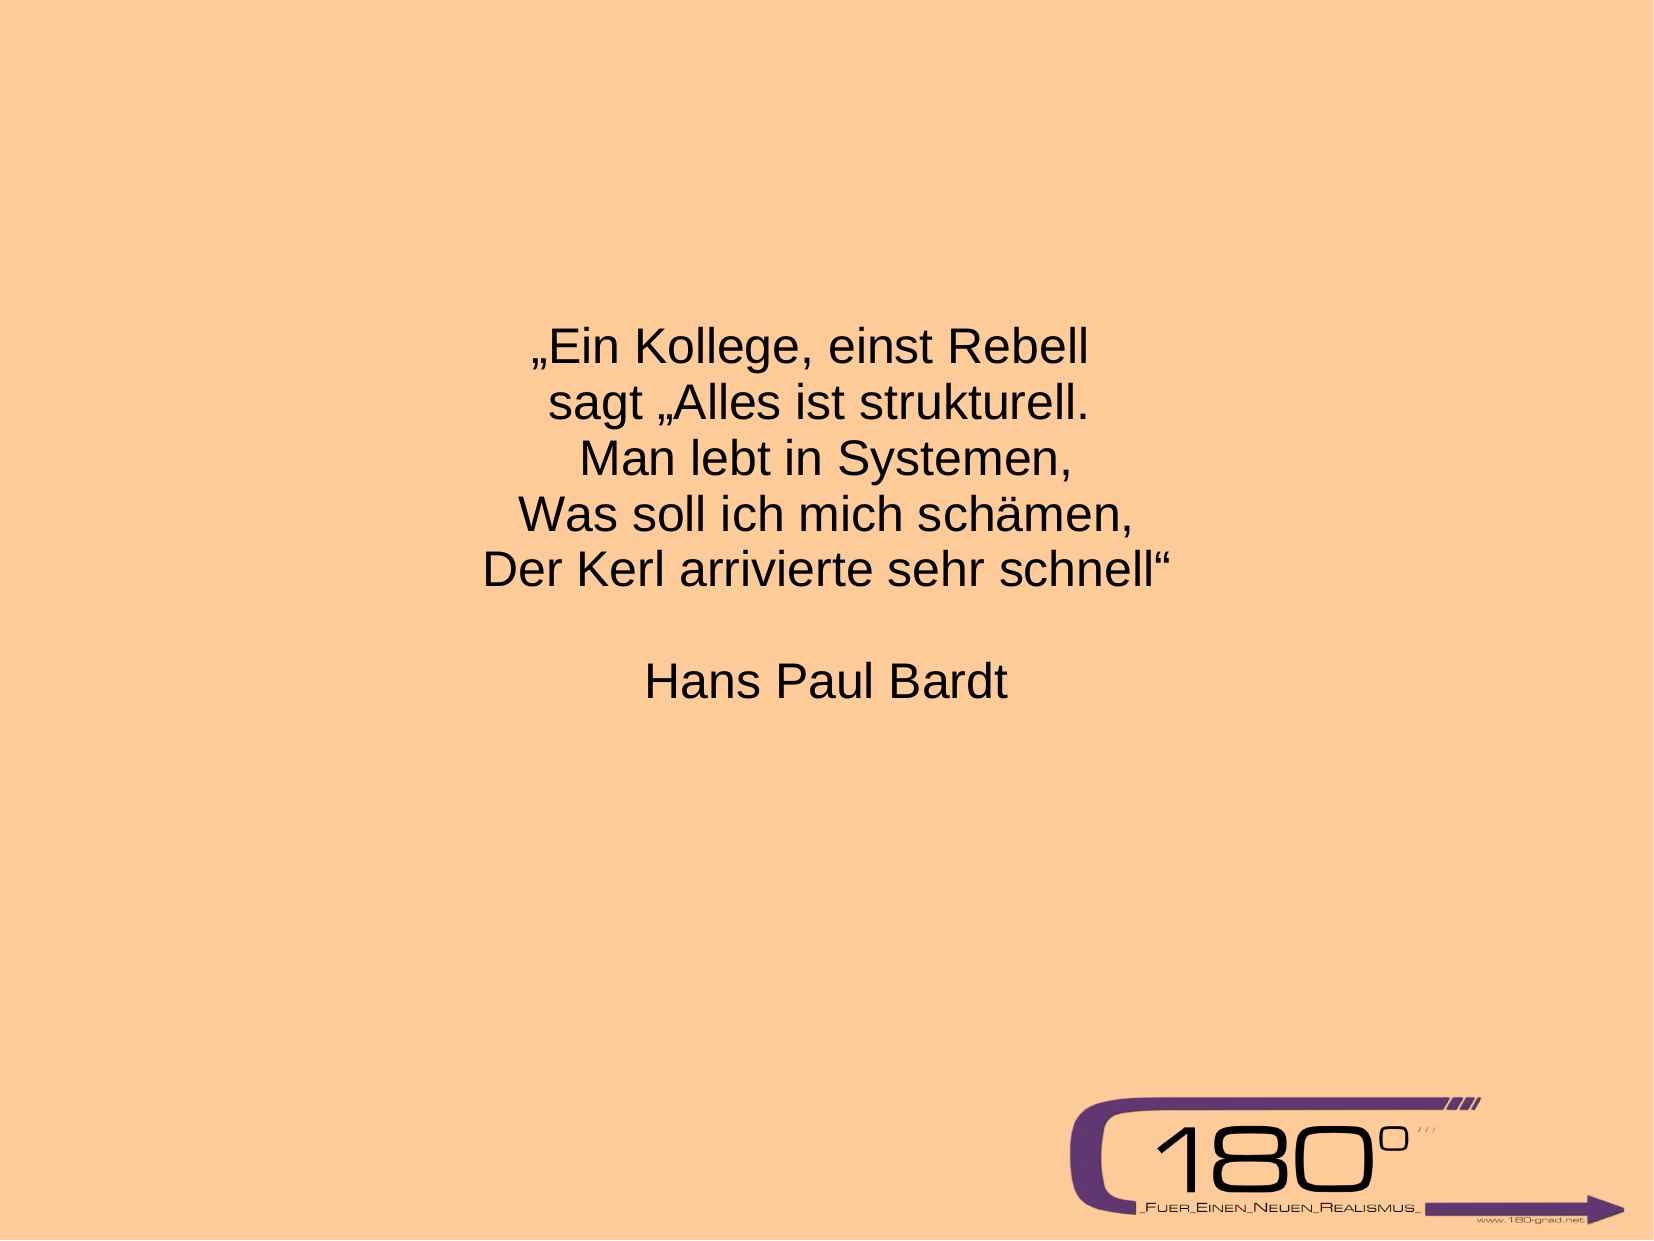

„Ein Kollege, einst Rebell
sagt „Alles ist strukturell.
Man lebt in Systemen,
Was soll ich mich schämen,
Der Kerl arrivierte sehr schnell“
Hans Paul Bardt